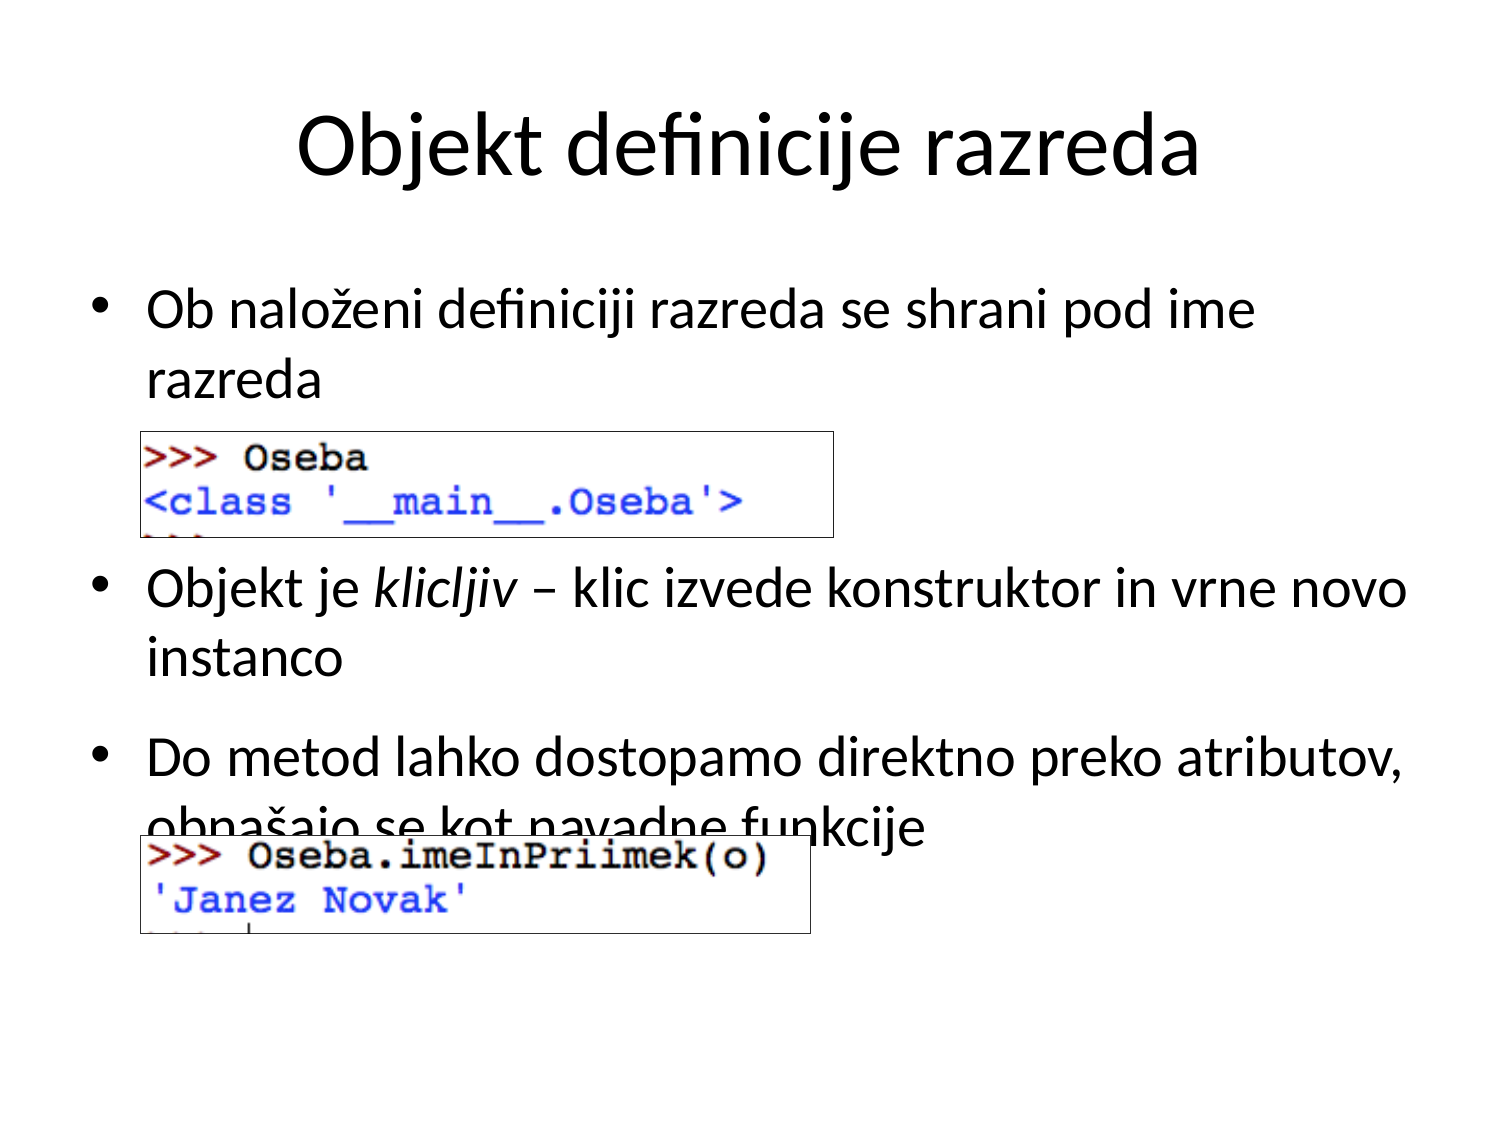

# Objekt definicije razreda
Ob naloženi definiciji razreda se shrani pod ime razreda
Objekt je klicljiv – klic izvede konstruktor in vrne novo instanco
Do metod lahko dostopamo direktno preko atributov, obnašajo se kot navadne funkcije